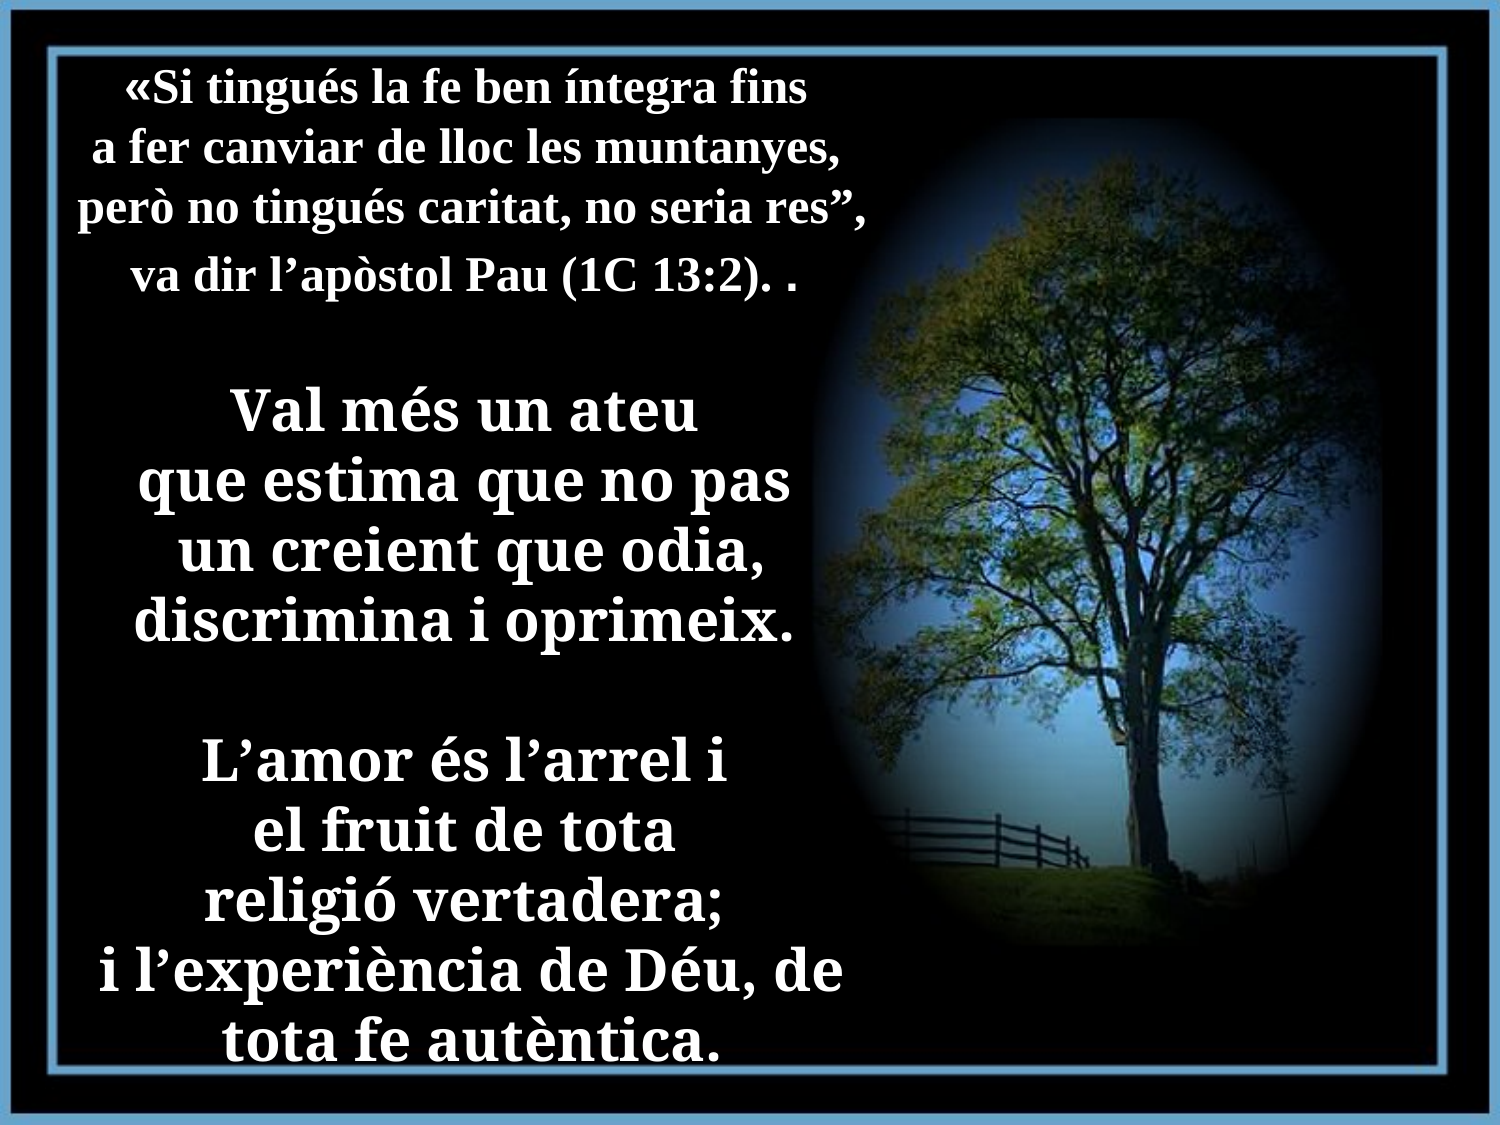

«Si tingués la fe ben íntegra fins
a fer canviar de lloc les muntanyes,
però no tingués caritat, no seria res”,
va dir l’apòstol Pau (1C 13:2). .
Val més un ateu
que estima que no pas
un creient que odia, discrimina i oprimeix.
L’amor és l’arrel i
el fruit de tota
religió vertadera;
i l’experiència de Déu, de tota fe autèntica.